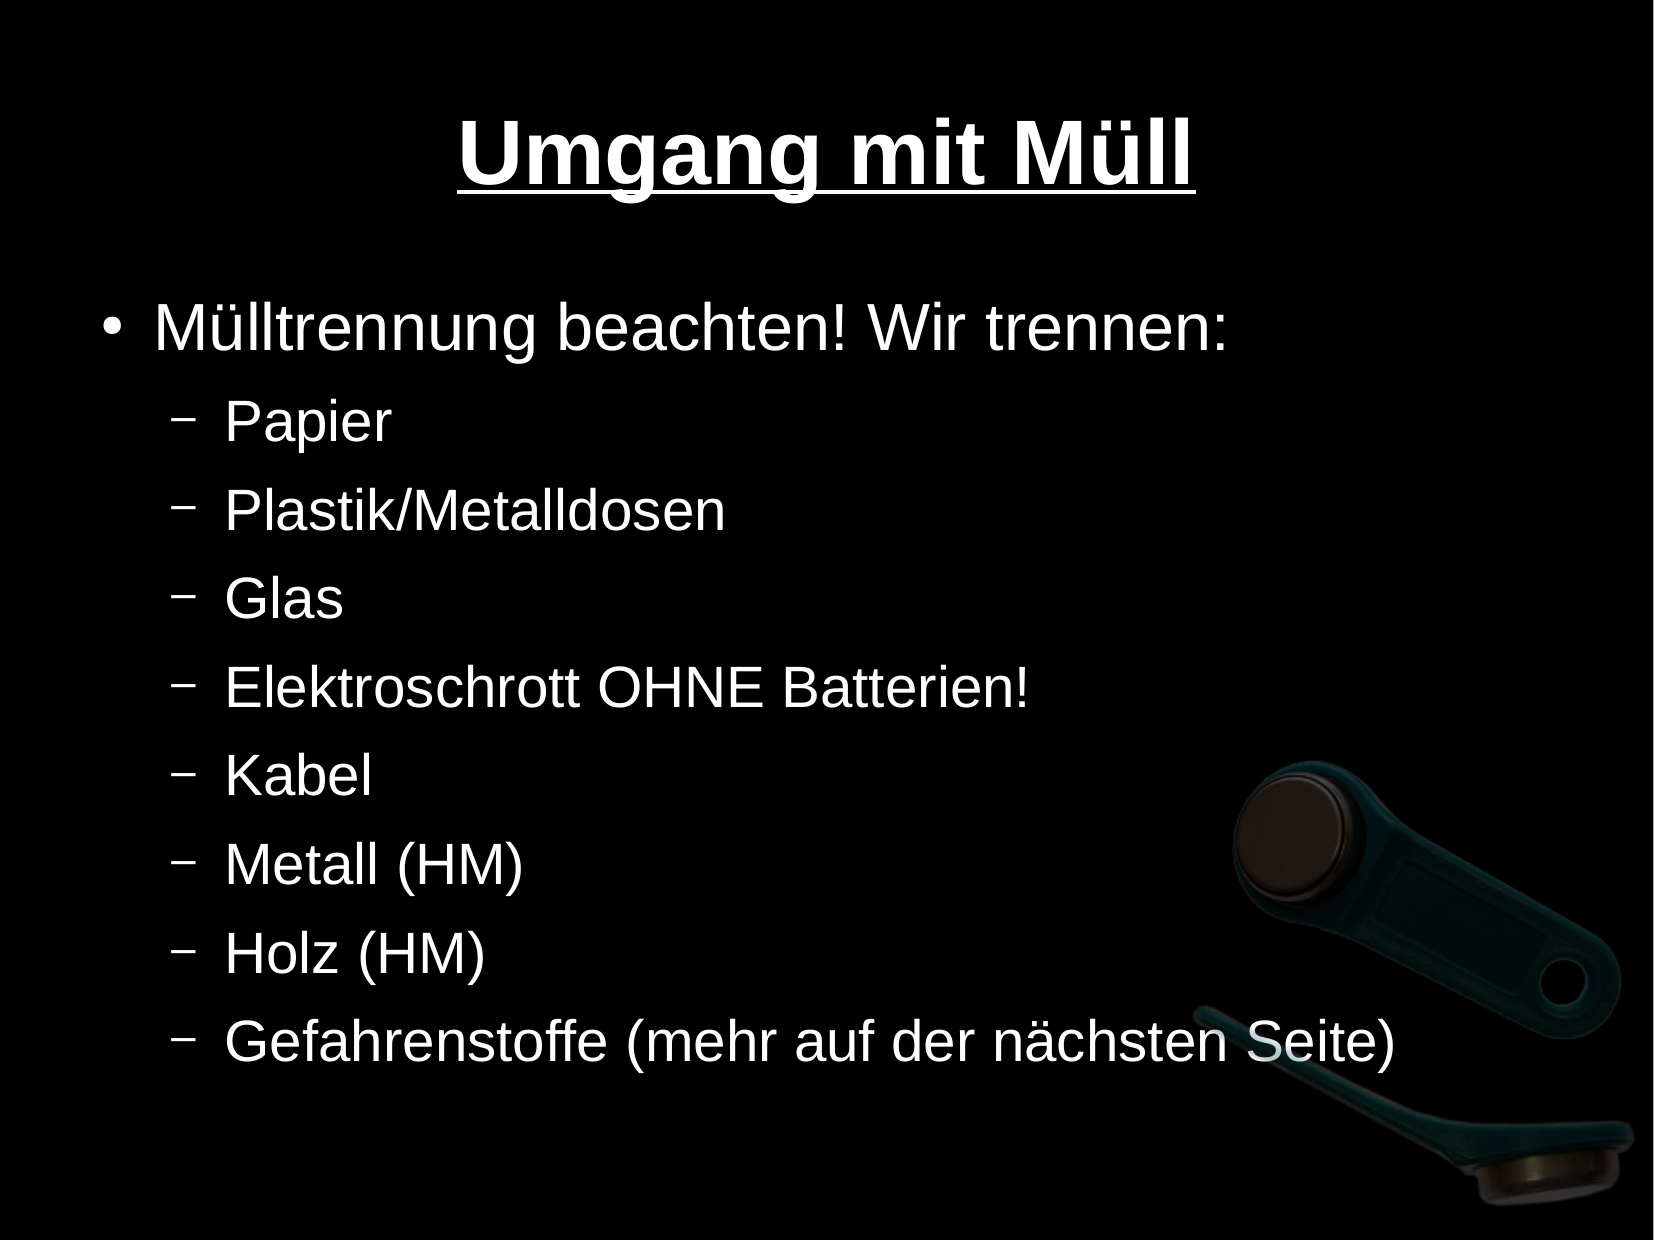

# Umgang mit Müll
Mülltrennung beachten! Wir trennen:
Papier
Plastik/Metalldosen
Glas
Elektroschrott OHNE Batterien!
Kabel
Metall (HM)
Holz (HM)
Gefahrenstoffe (mehr auf der nächsten Seite)